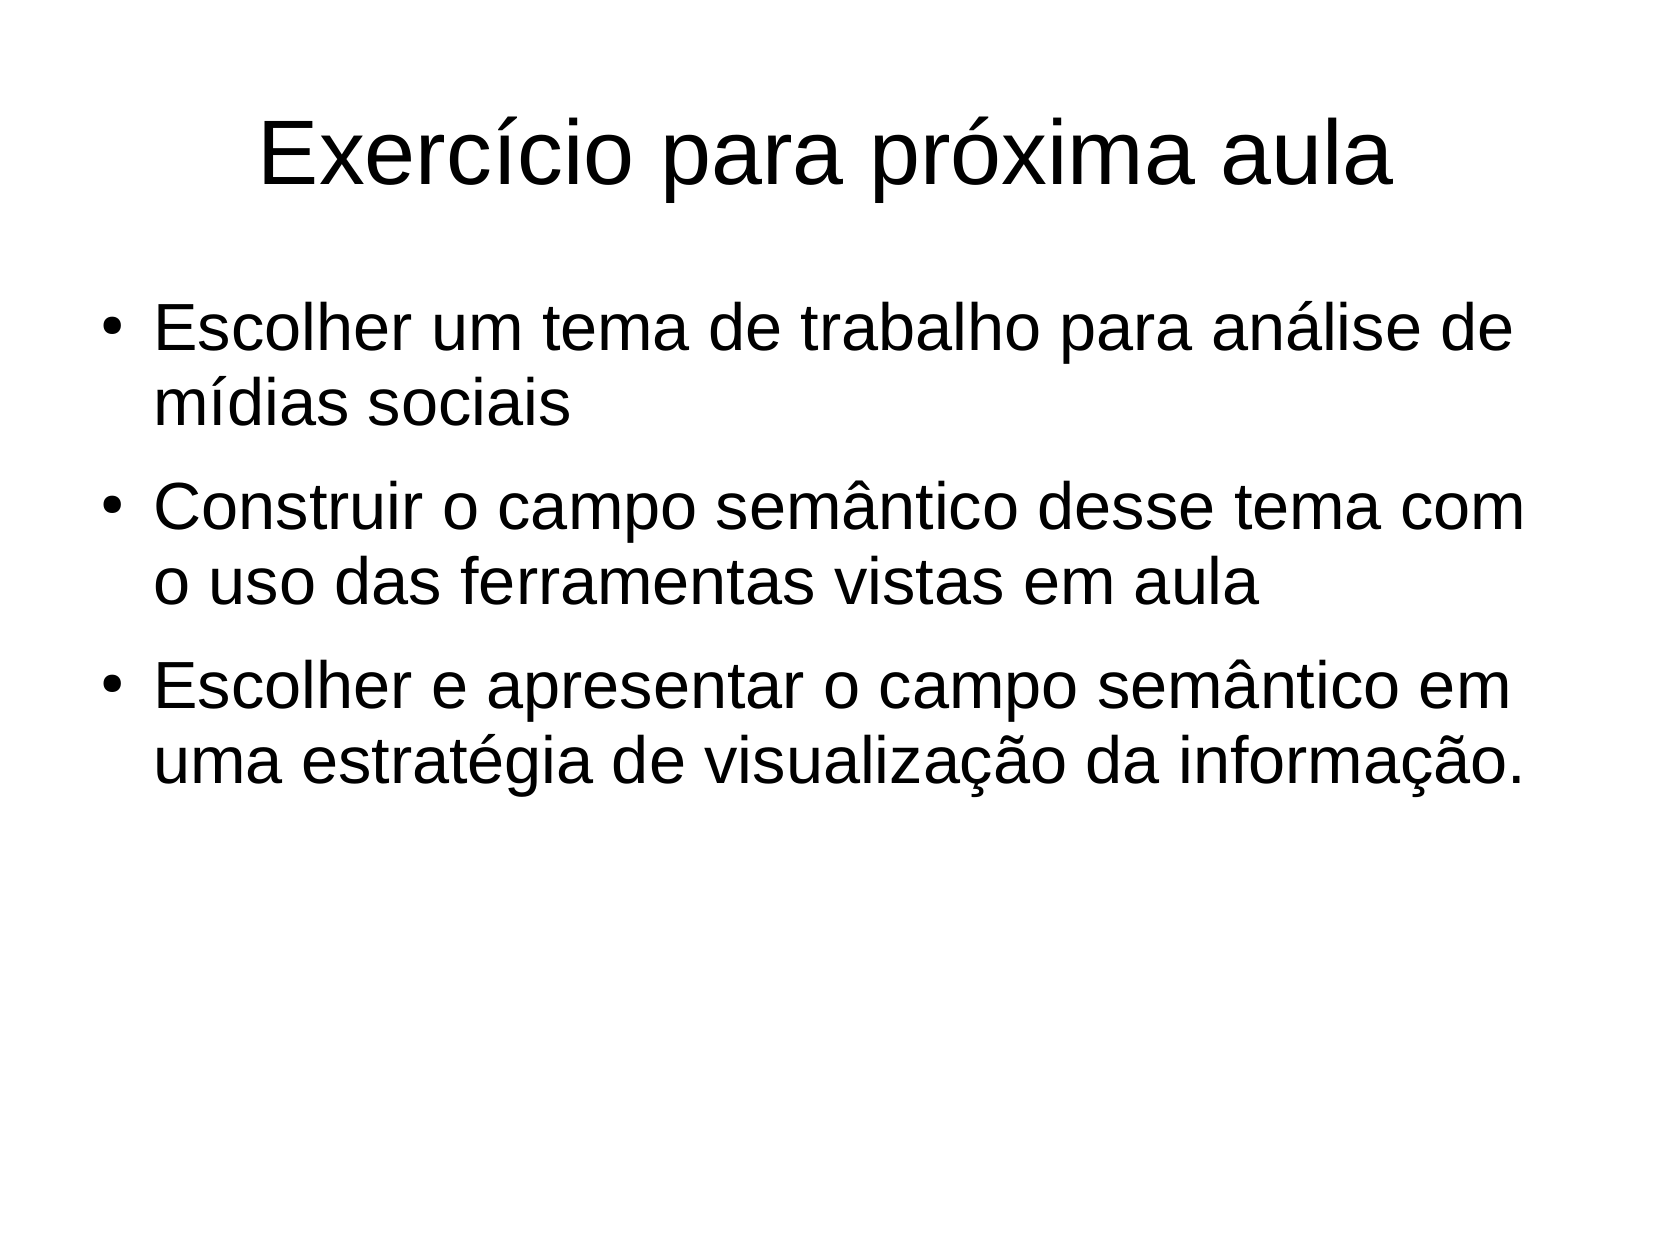

# Exercício para próxima aula
Escolher um tema de trabalho para análise de mídias sociais
Construir o campo semântico desse tema com o uso das ferramentas vistas em aula
Escolher e apresentar o campo semântico em uma estratégia de visualização da informação.